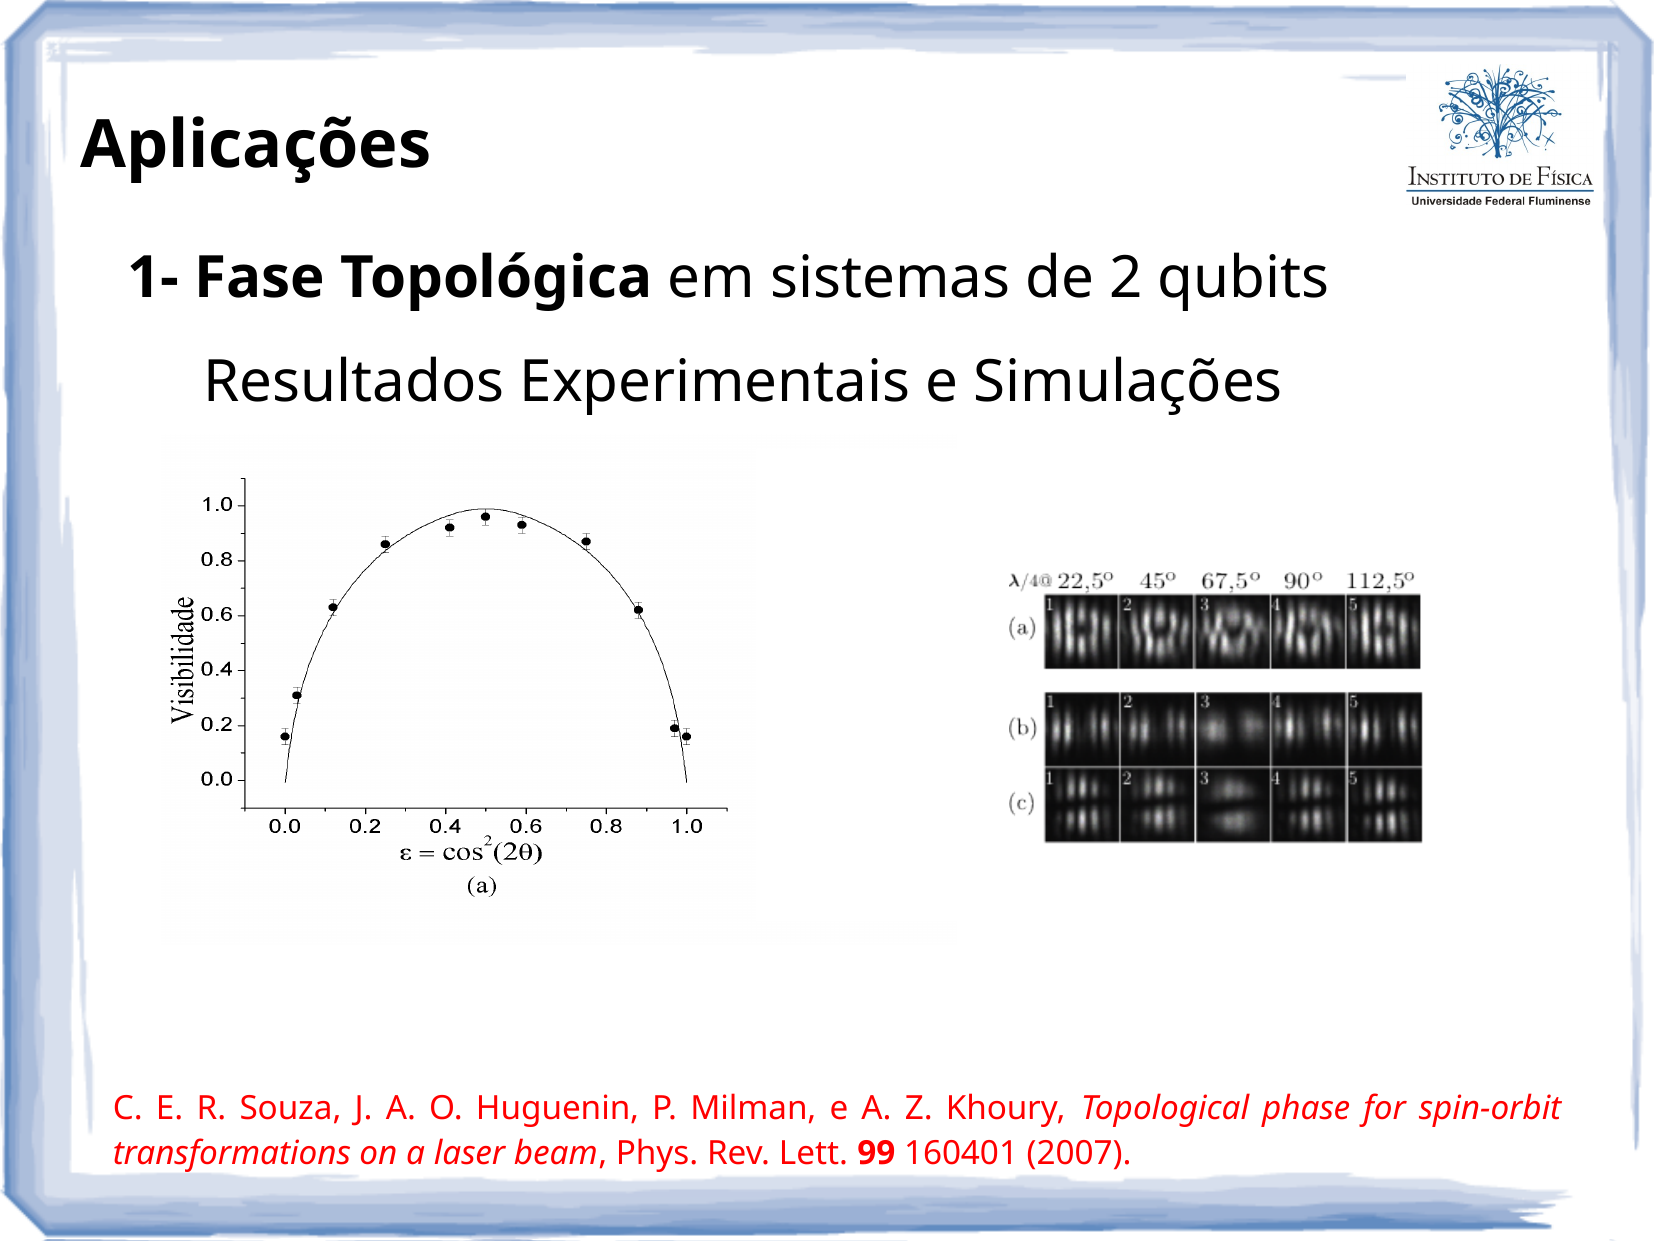

Aplicações
1- Fase Topológica em sistemas de 2 qubits
 Resultados Experimentais e Simulações
C. E. R. Souza, J. A. O. Huguenin, P. Milman, e A. Z. Khoury, Topological phase for spin-orbit transformations on a laser beam, Phys. Rev. Lett. 99 160401 (2007).